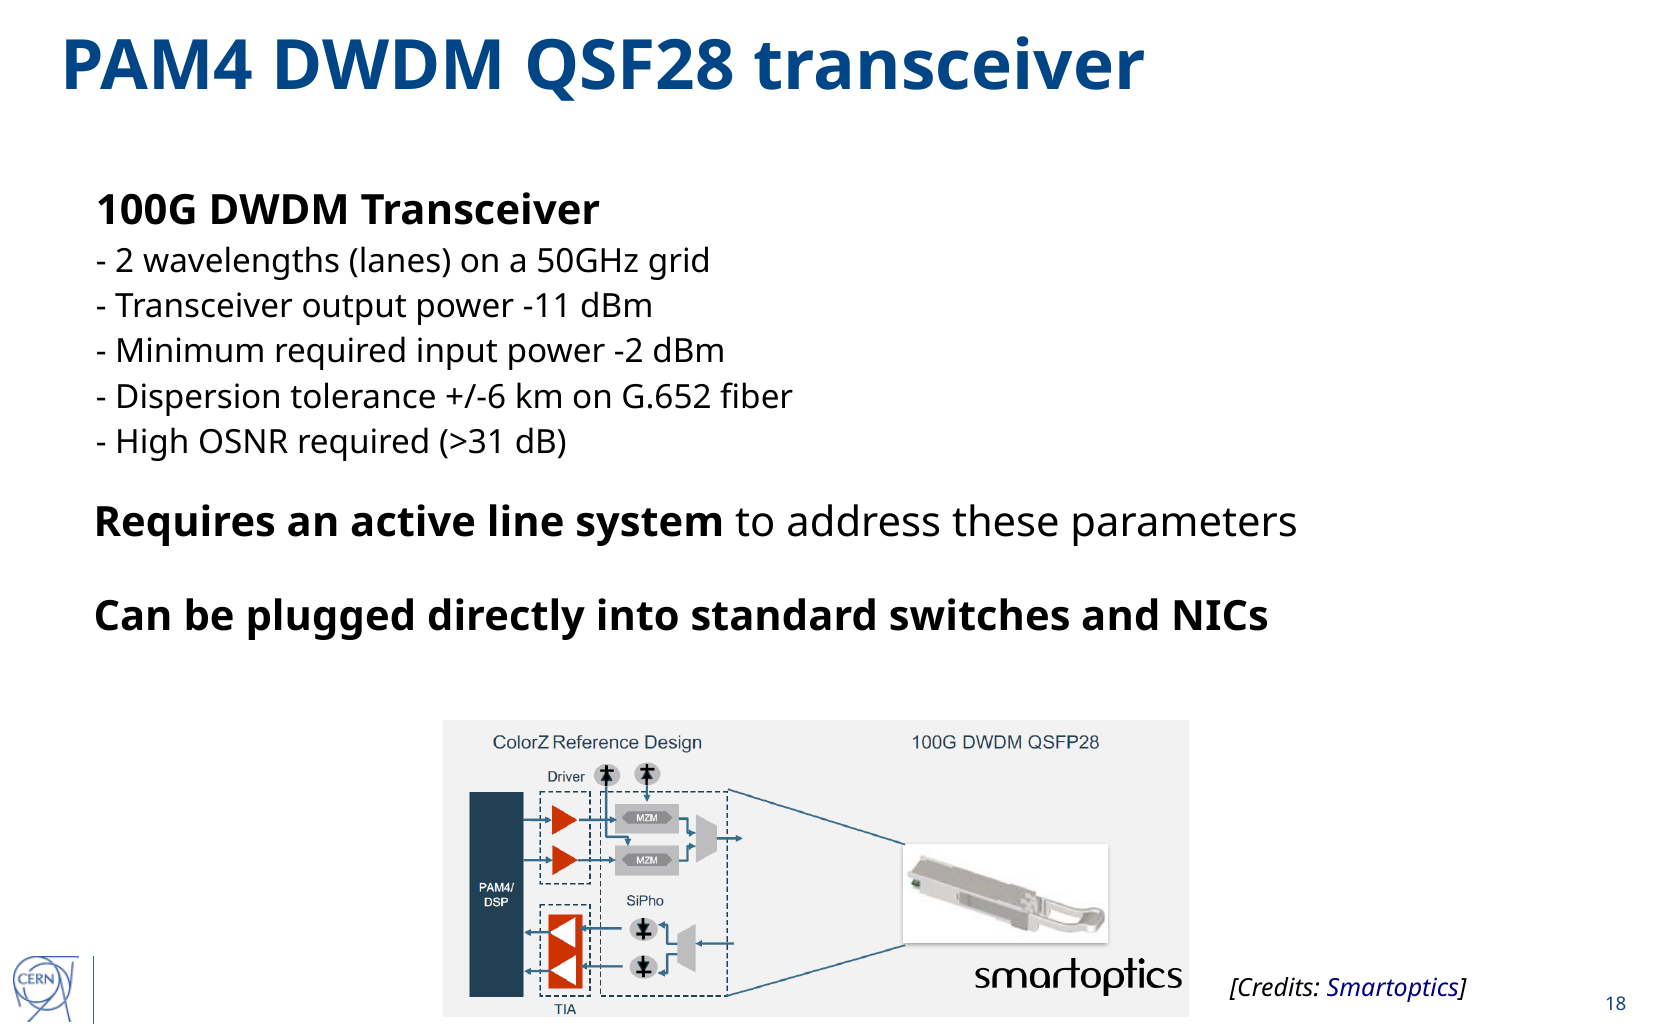

# PAM4 DWDM QSF28 transceiver
100G DWDM Transceiver
- 2 wavelengths (lanes) on a 50GHz grid
- Transceiver output power -11 dBm
- Minimum required input power -2 dBm
- Dispersion tolerance +/-6 km on G.652 fiber
- High OSNR required (>31 dB)
Requires an active line system to address these parameters
Can be plugged directly into standard switches and NICs
[Credits: Smartoptics]